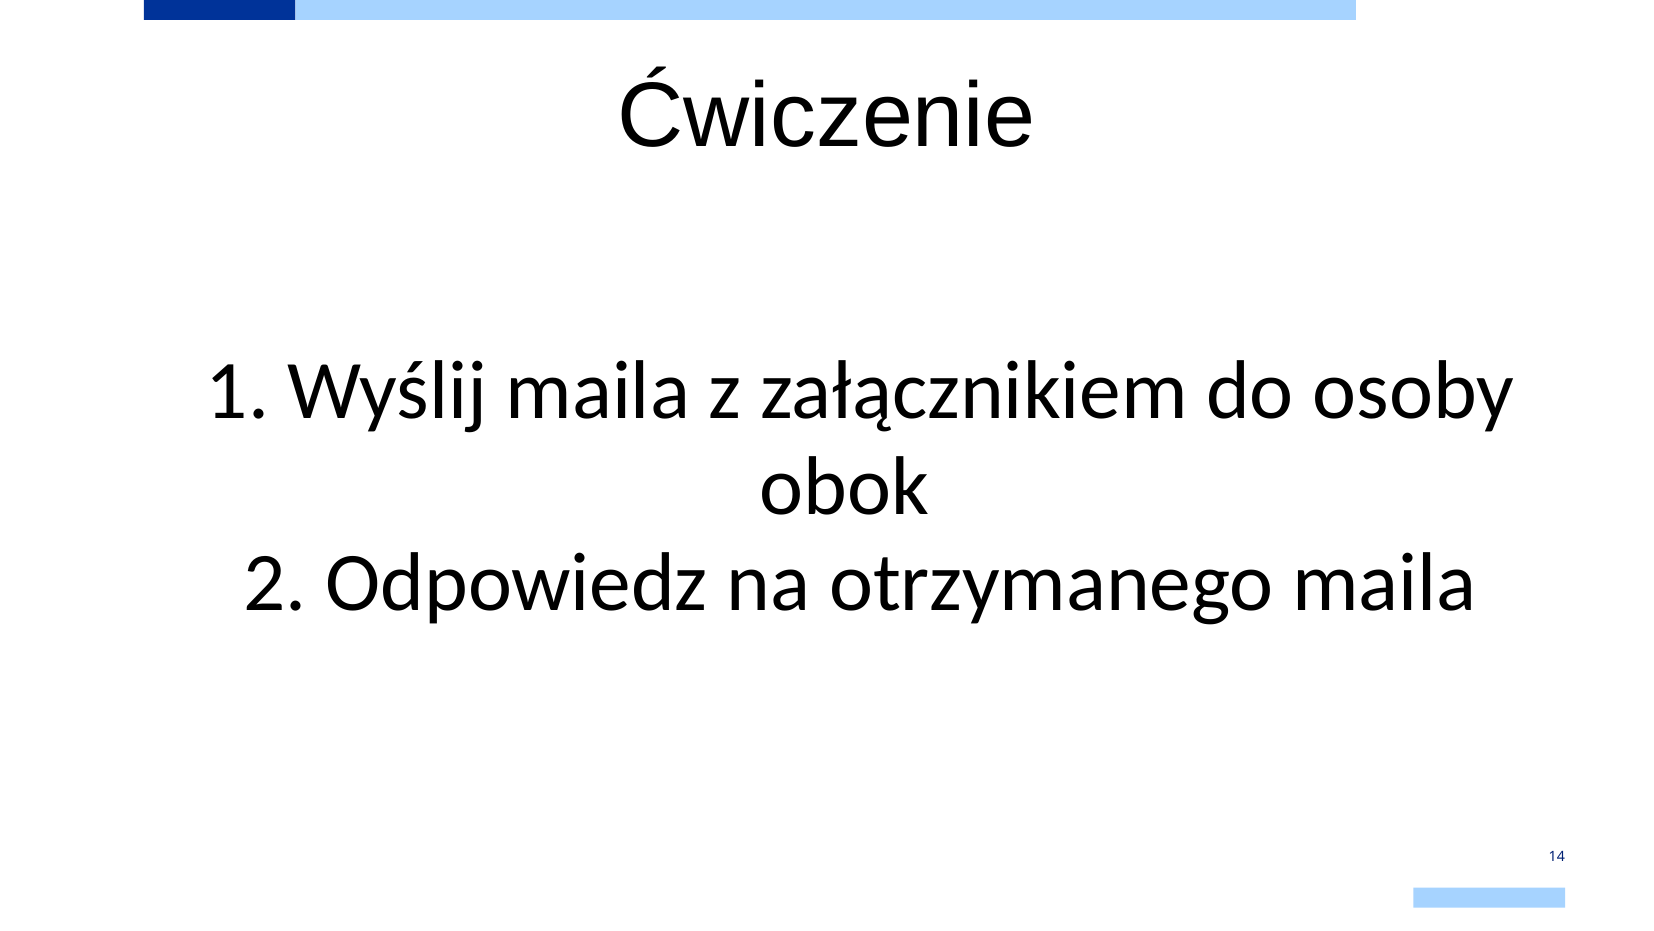

# Ćwiczenie
1. Wyślij maila z załącznikiem do osoby obok
2. Odpowiedz na otrzymanego maila